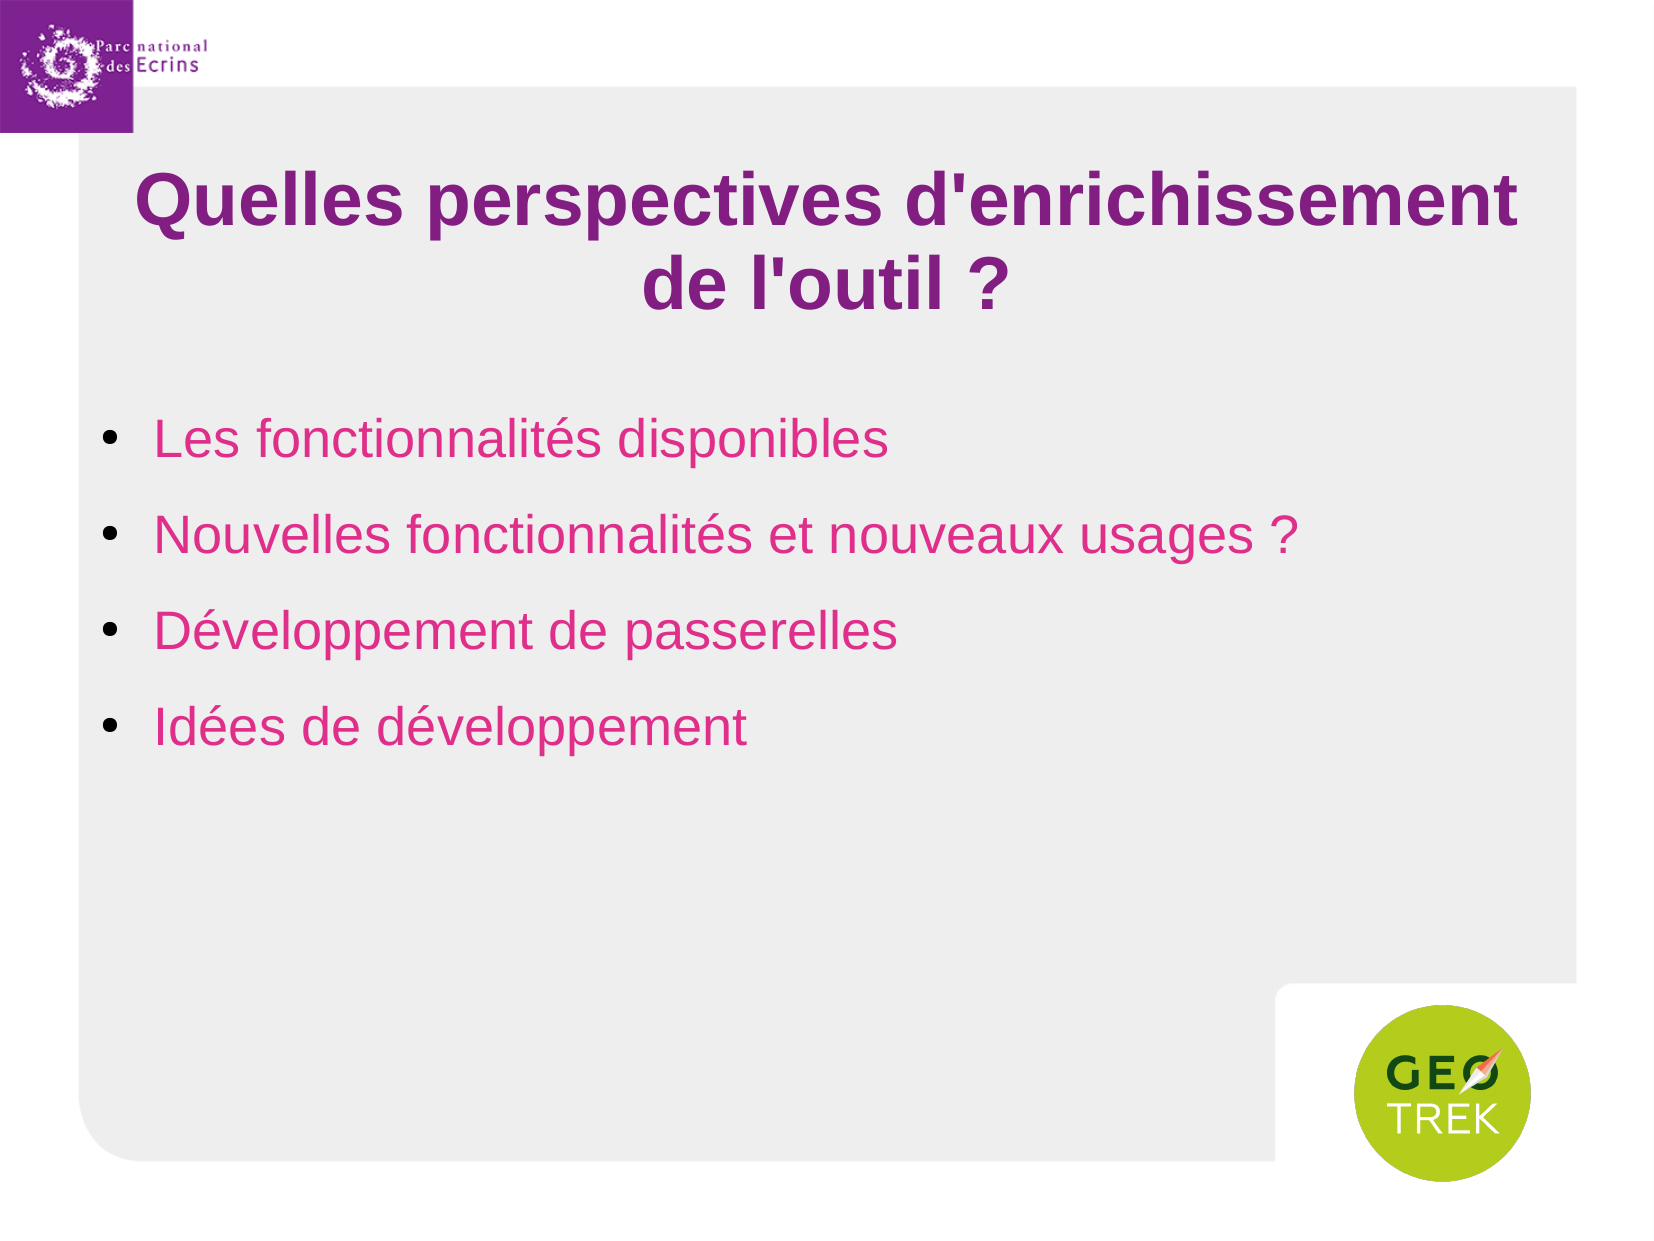

# Quelles perspectives d'enrichissement de l'outil ?
Les fonctionnalités disponibles
Nouvelles fonctionnalités et nouveaux usages ?
Développement de passerelles
Idées de développement